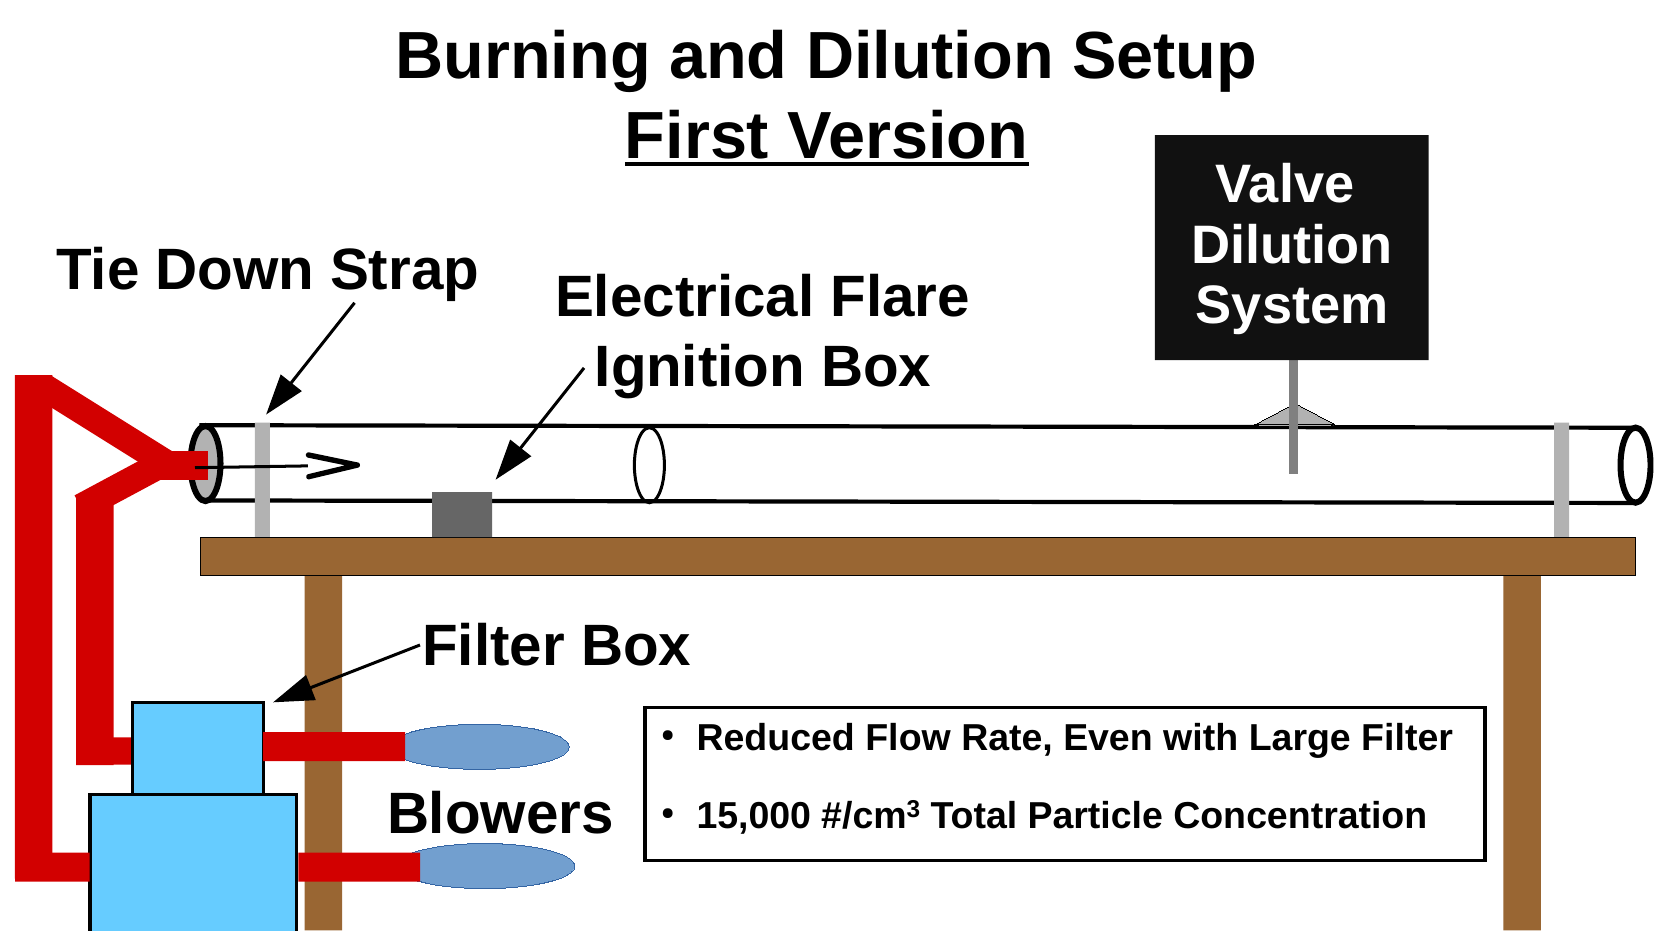

Burning and Dilution Setup
First Version
Valve
Dilution
System
Tie Down Strap
Electrical Flare
Ignition Box
Filter Box
Reduced Flow Rate, Even with Large Filter
15,000 #/cm3 Total Particle Concentration
Blowers